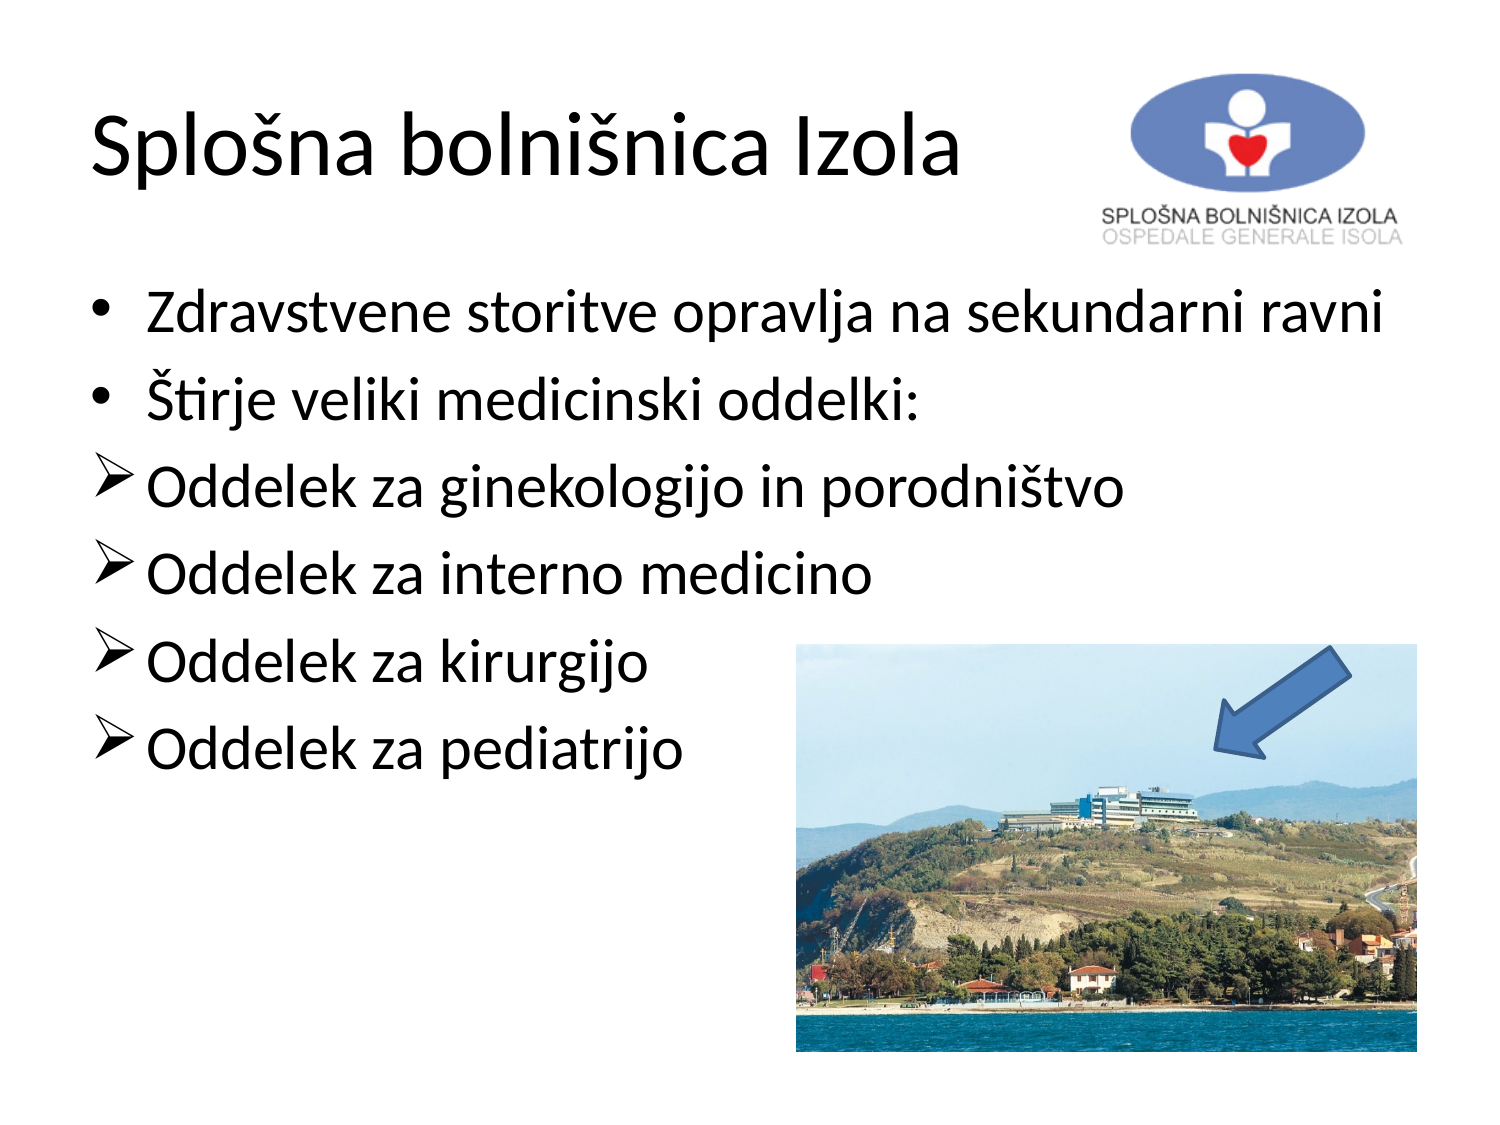

# Splošna bolnišnica Izola
Zdravstvene storitve opravlja na sekundarni ravni
Štirje veliki medicinski oddelki:
Oddelek za ginekologijo in porodništvo
Oddelek za interno medicino
Oddelek za kirurgijo
Oddelek za pediatrijo